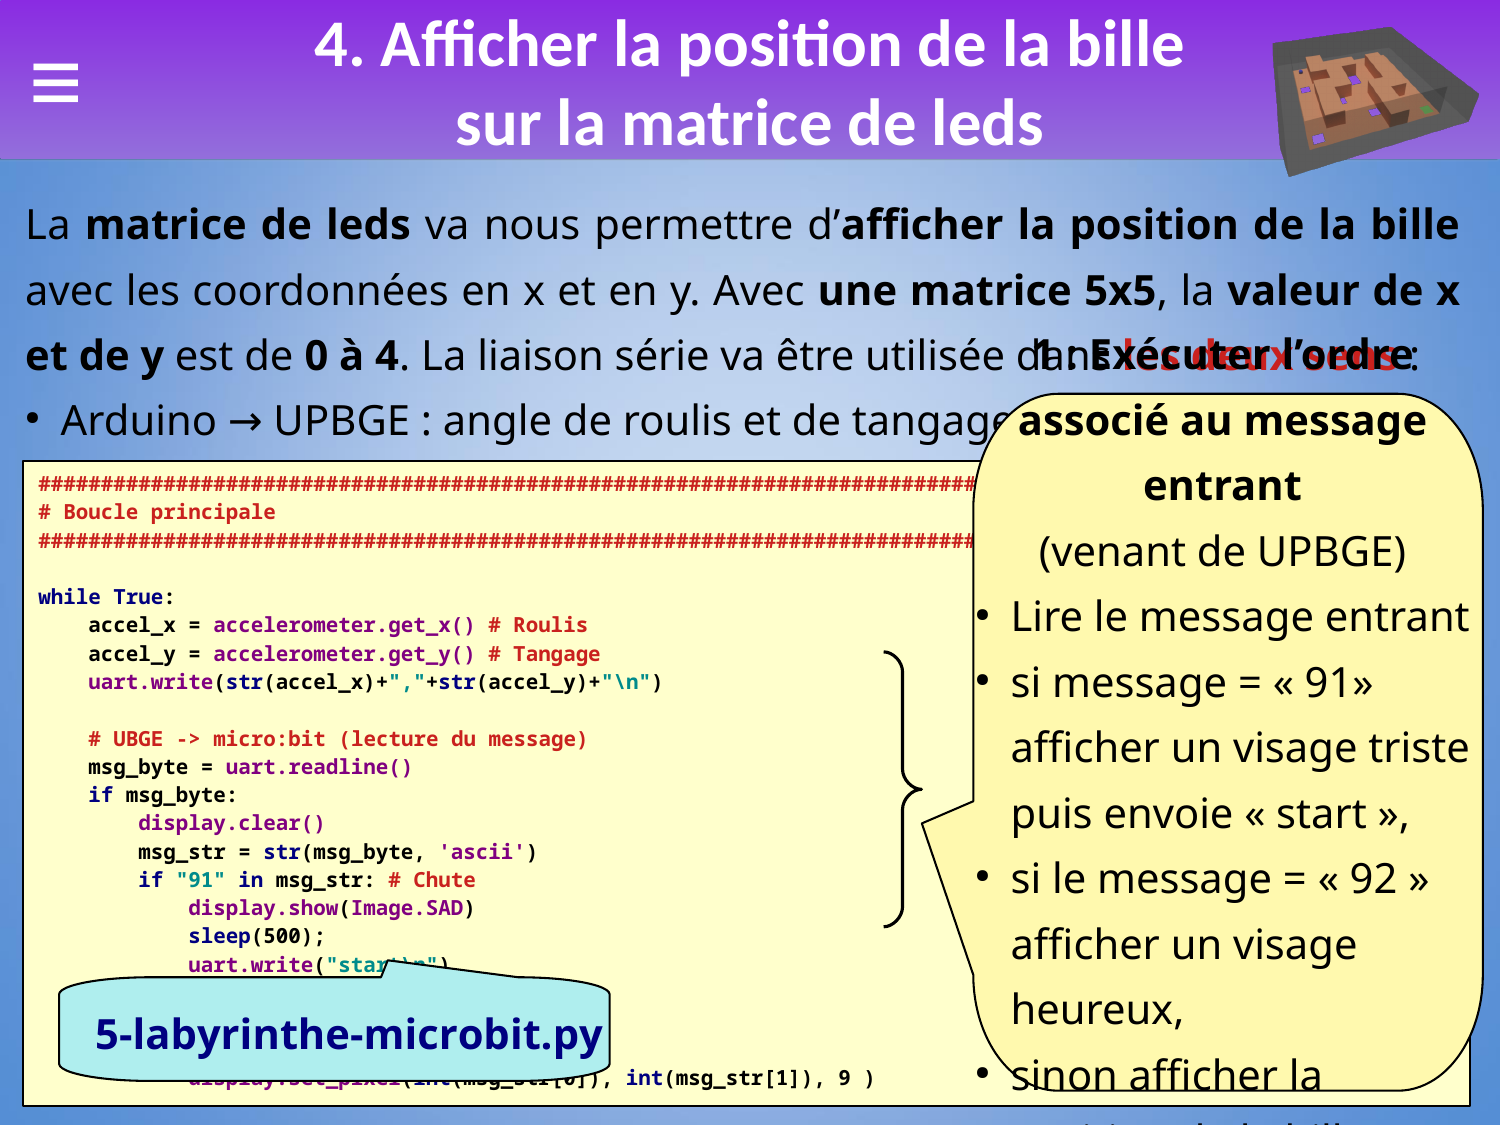

4. Afficher la position de la bille
sur la matrice de leds
≡
La matrice de leds va nous permettre d’afficher la position de la bille avec les coordonnées en x et en y. Avec une matrice 5x5, la valeur de x et de y est de 0 à 4. La liaison série va être utilisée dans les deux sens :
Arduino → UPBGE : angle de roulis et de tangage (ça c’est déjà fait !),
UPBGE → Arduino : position en x et en y.
1 : Exécuter l’ordre
associé au message
entrant
(venant de UPBGE)
Lire le message entrant
si message = « 91»
afficher un visage triste
puis envoie « start »,
si le message = « 92 »
afficher un visage
heureux,
sinon afficher la
position de la bille
################################################################################
# Boucle principale
################################################################################
while True:
 accel_x = accelerometer.get_x() # Roulis
 accel_y = accelerometer.get_y() # Tangage
 uart.write(str(accel_x)+","+str(accel_y)+"\n")
 # UBGE -> micro:bit (lecture du message)
 msg_byte = uart.readline()
 if msg_byte:
 display.clear()
 msg_str = str(msg_byte, 'ascii')
 if "91" in msg_str: # Chute
 display.show(Image.SAD)
 sleep(500);
 uart.write("start\n")
 elif "92" in msg_str: # Victoire
 display.show(Image.HAPPY)
 else: # Position de la bille
 display.set_pixel(int(msg_str[0]), int(msg_str[1]), 9 )
5-labyrinthe-microbit.py